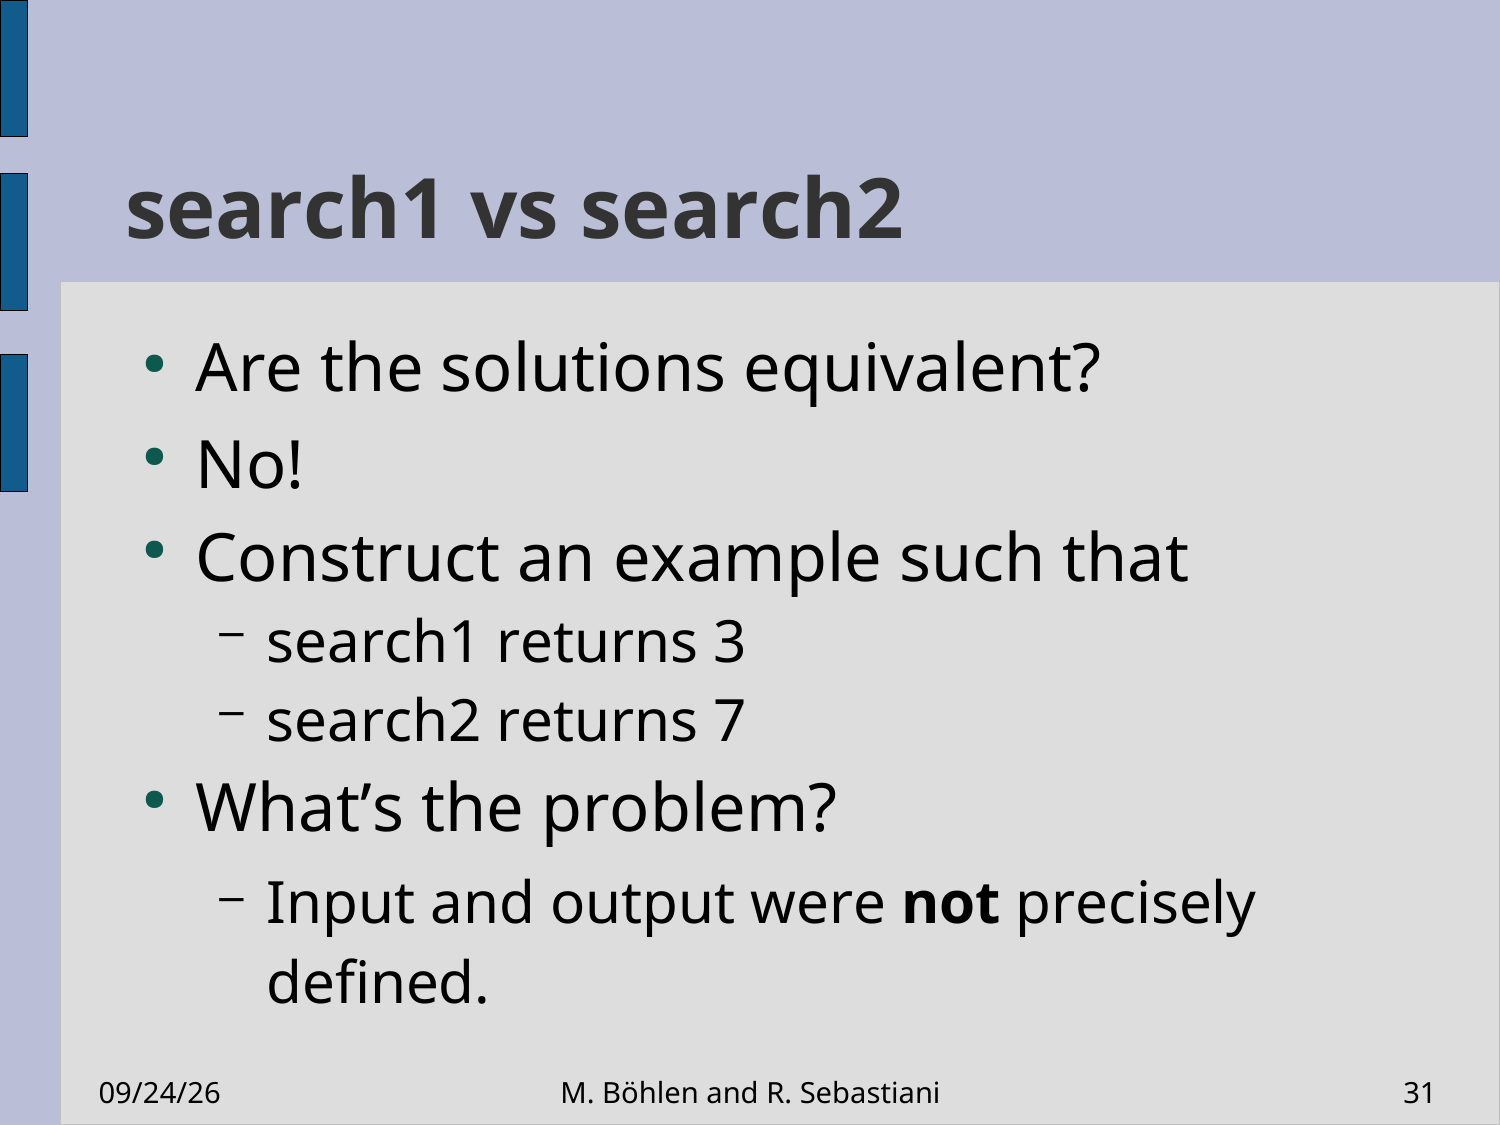

# search1 vs search2
Are the solutions equivalent?
No!
Construct an example such that
search1 returns 3
search2 returns 7
What’s the problem?
Input and output were not precisely defined.
M. Böhlen and R. Sebastiani
31